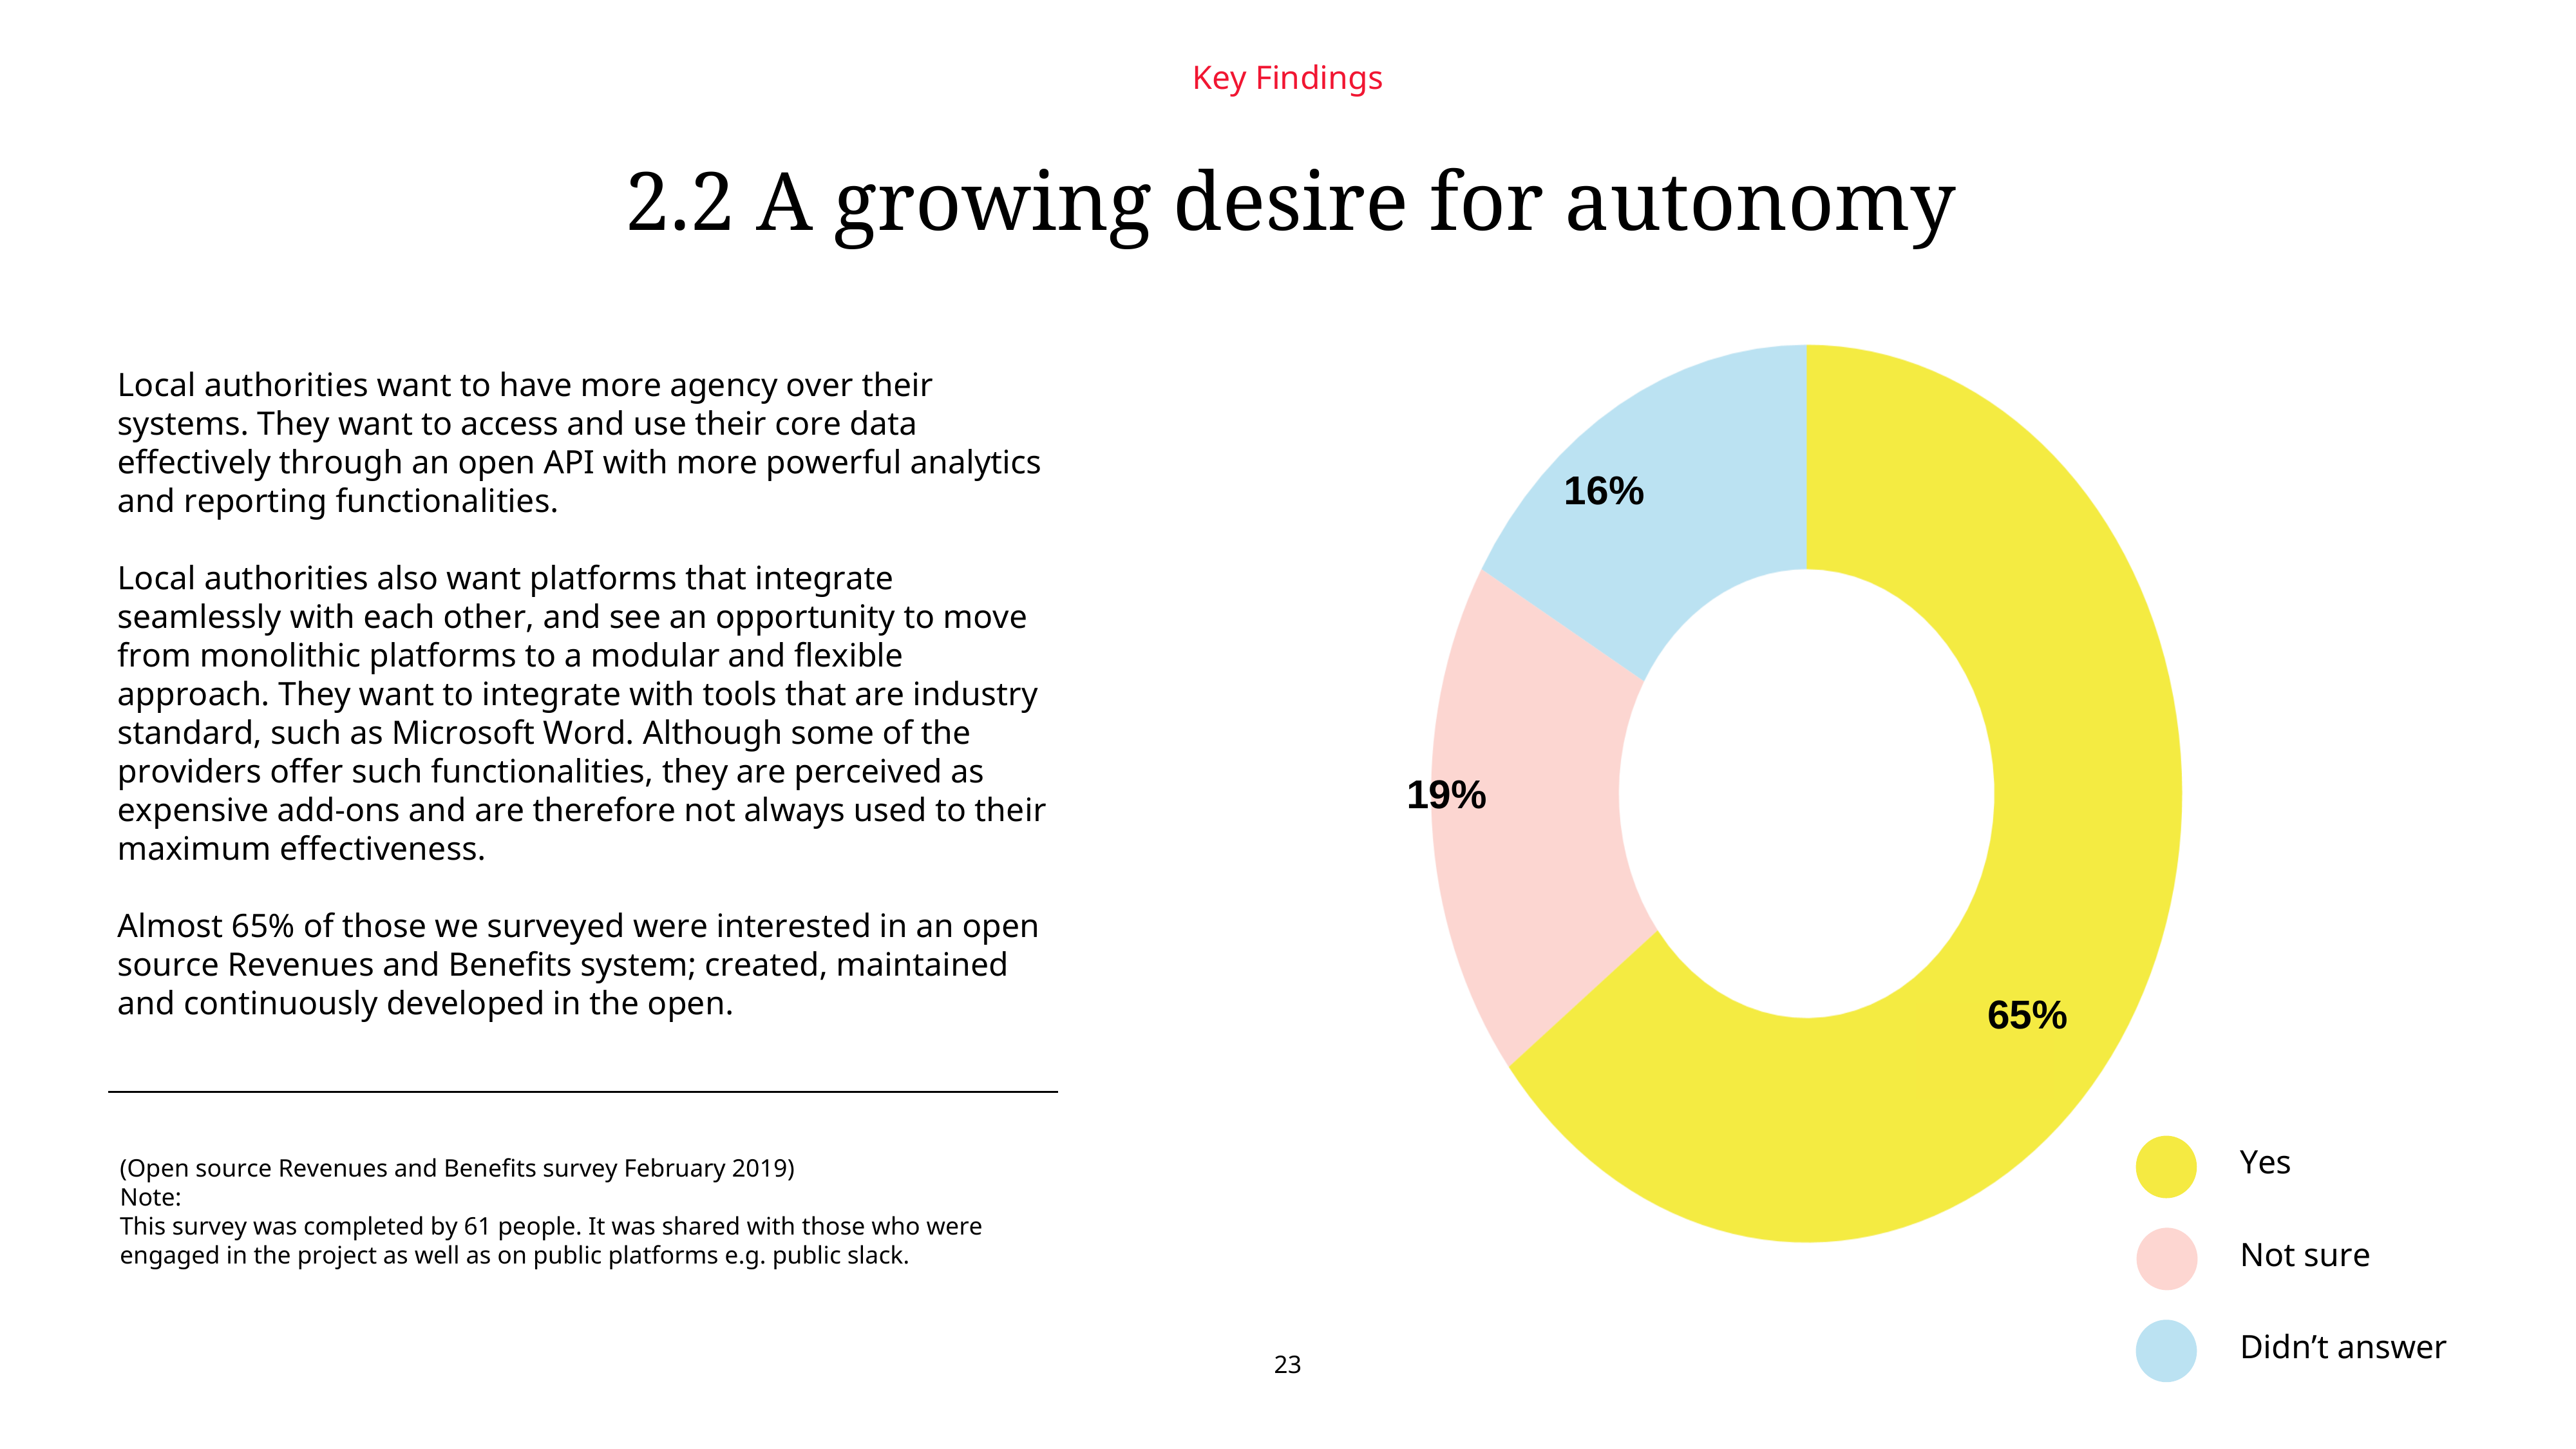

Key Findings
2.2 A growing desire for autonomy
Local authorities want to have more agency over their systems. They want to access and use their core data effectively through an open API with more powerful analytics and reporting functionalities.
Local authorities also want platforms that integrate seamlessly with each other, and see an opportunity to move from monolithic platforms to a modular and flexible approach. They want to integrate with tools that are industry standard, such as Microsoft Word. Although some of the providers offer such functionalities, they are perceived as expensive add-ons and are therefore not always used to their maximum effectiveness.
Almost 65% of those we surveyed were interested in an open source Revenues and Benefits system; created, maintained and continuously developed in the open.
16%
19%
65%
Yes
Not sure
Didn’t answer
(Open source Revenues and Benefits survey February 2019)
Note:
This survey was completed by 61 people. It was shared with those who were engaged in the project as well as on public platforms e.g. public slack.